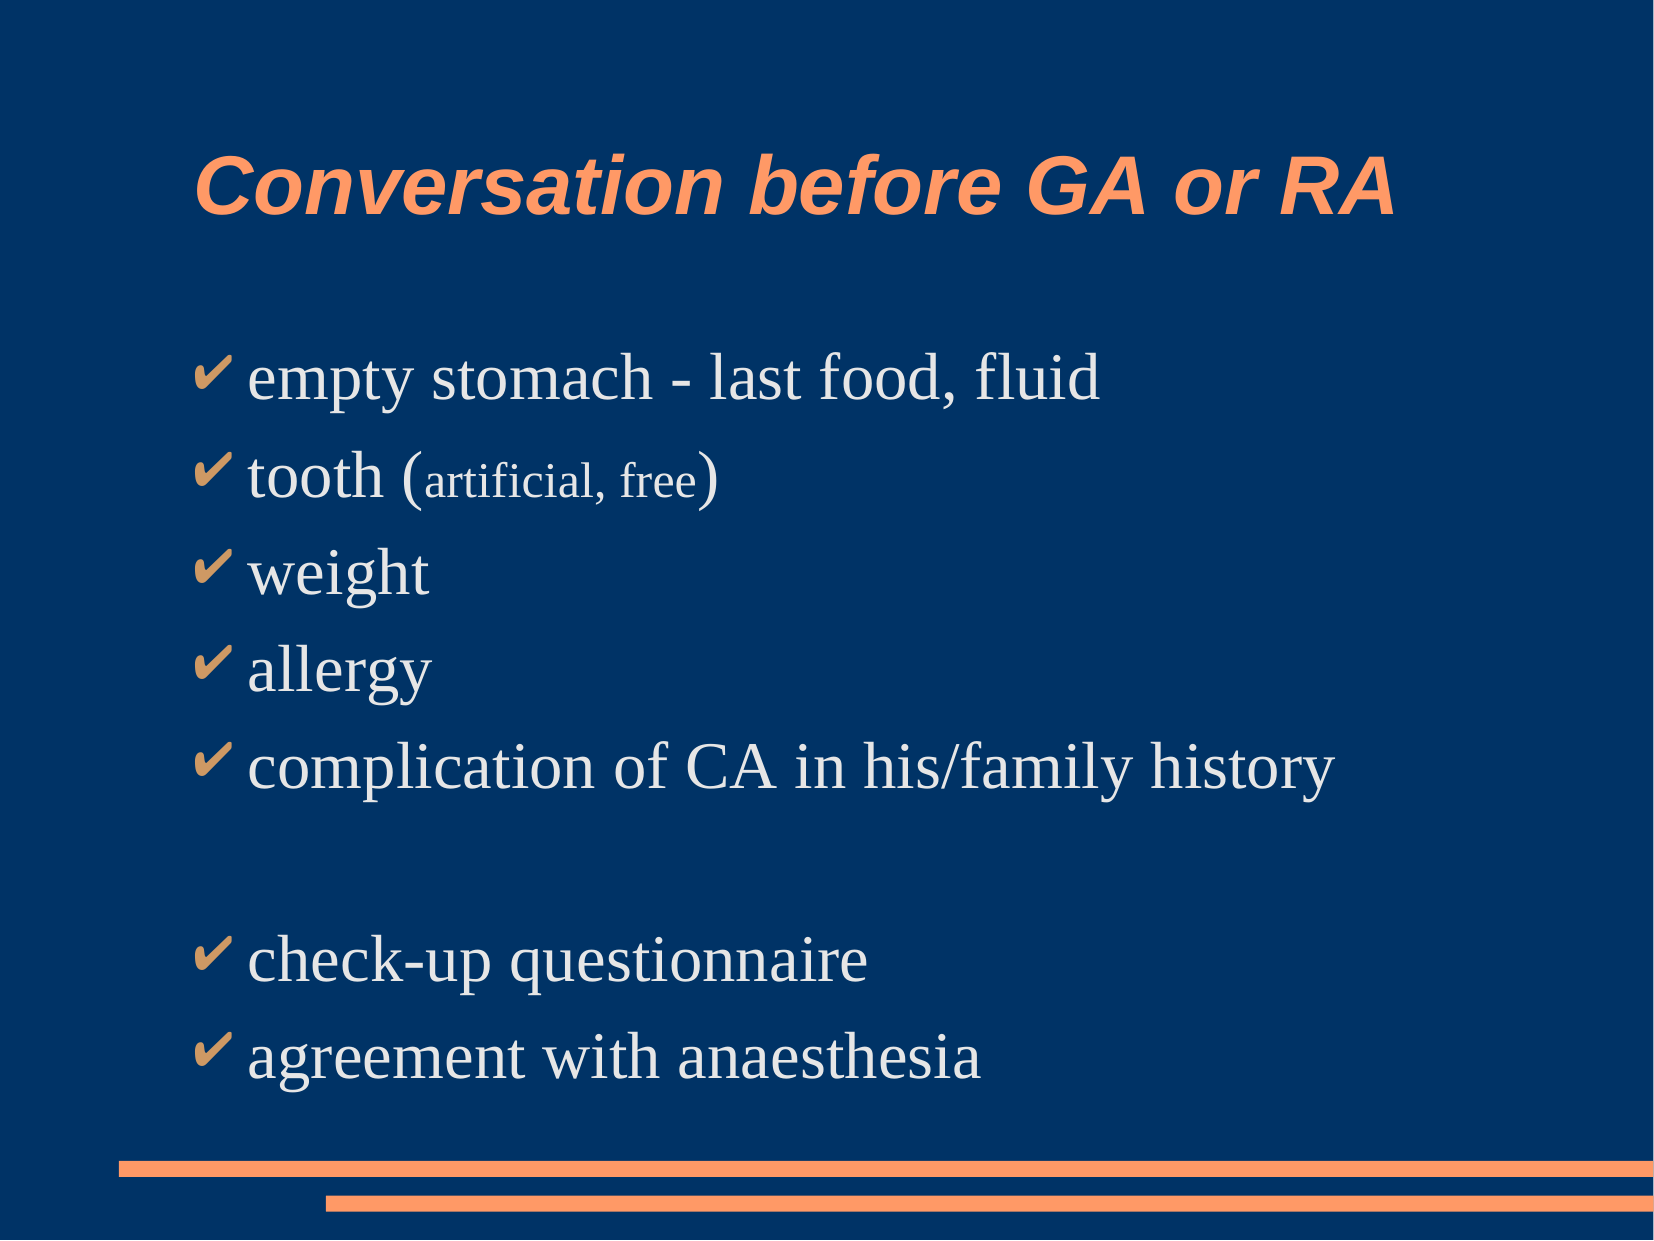

# Conversation before GA or RA
empty stomach - last food, fluid
tooth (artificial, free)
weight
allergy
complication of CA in his/family history
check-up questionnaire
agreement with anaesthesia